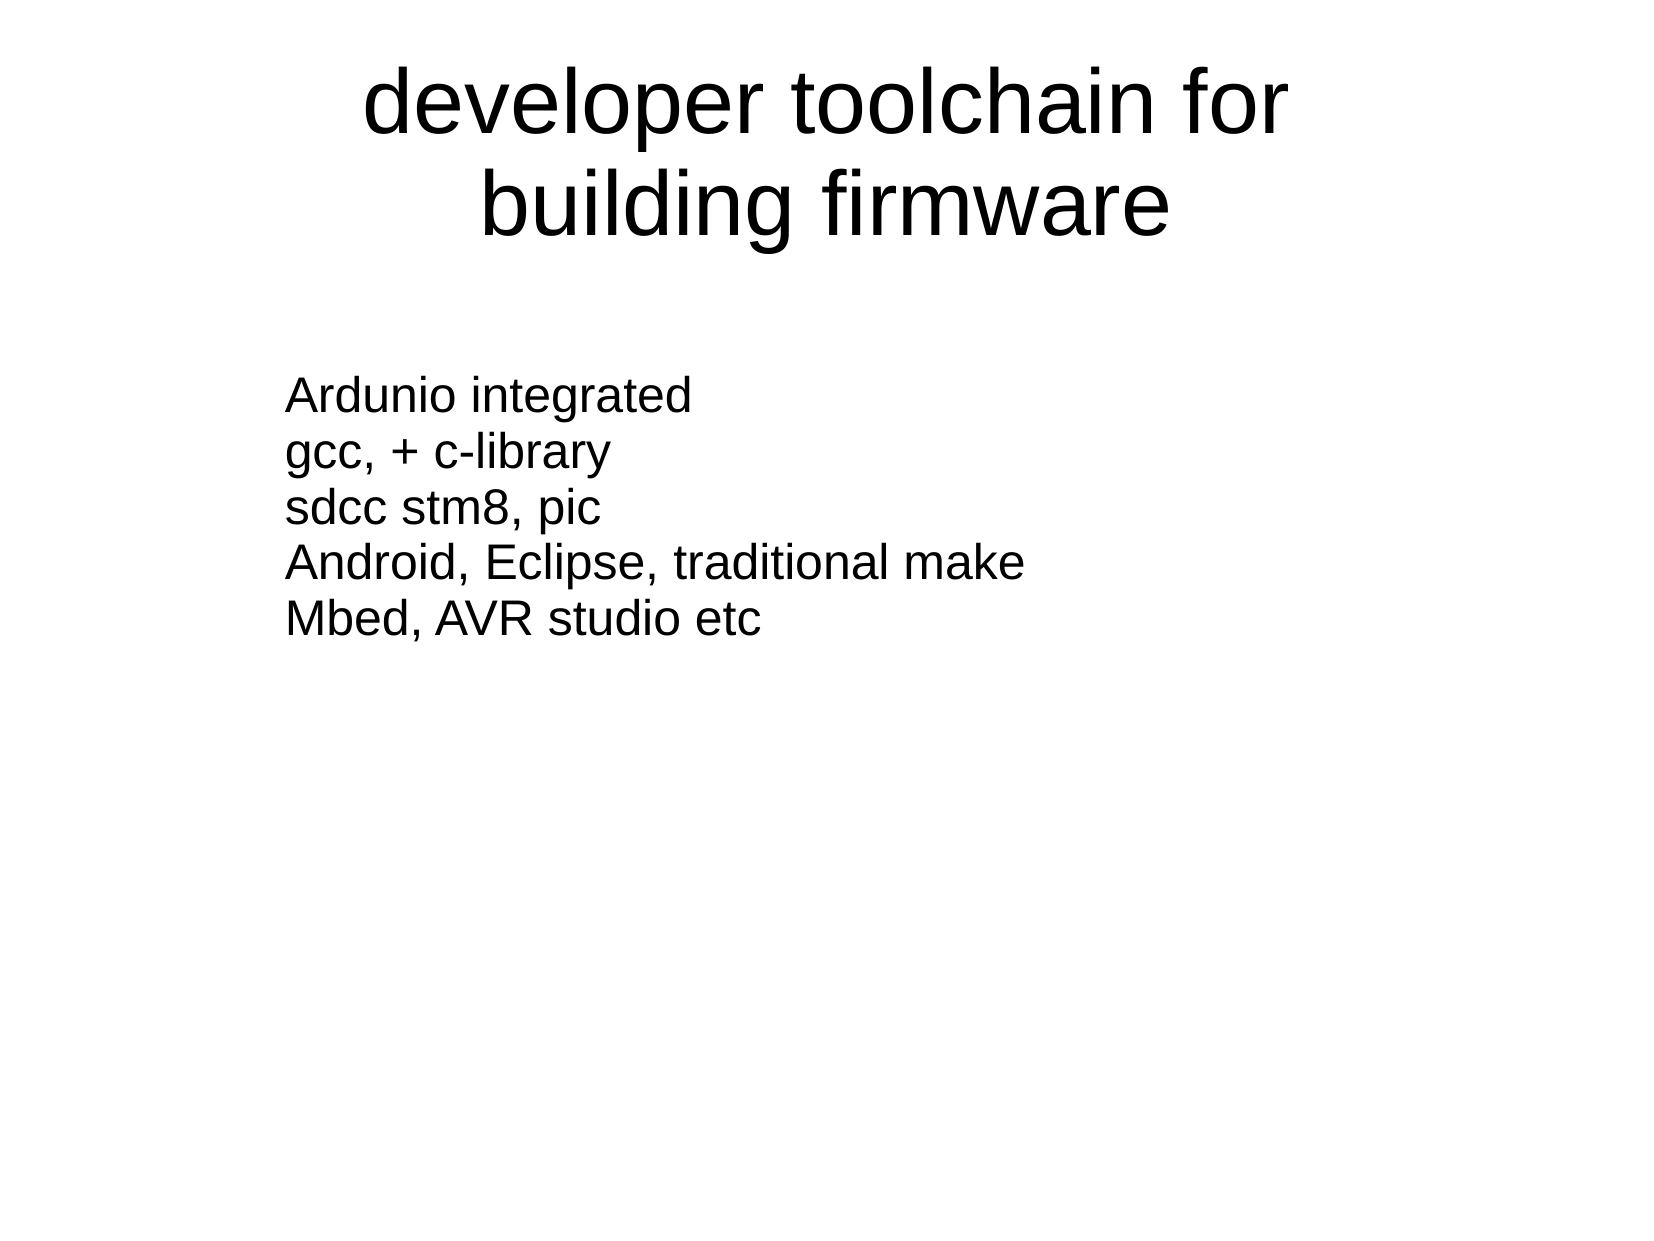

# developer toolchain for building firmware
Ardunio integrated
gcc, + c-library
sdcc stm8, pic
Android, Eclipse, traditional make
Mbed, AVR studio etc